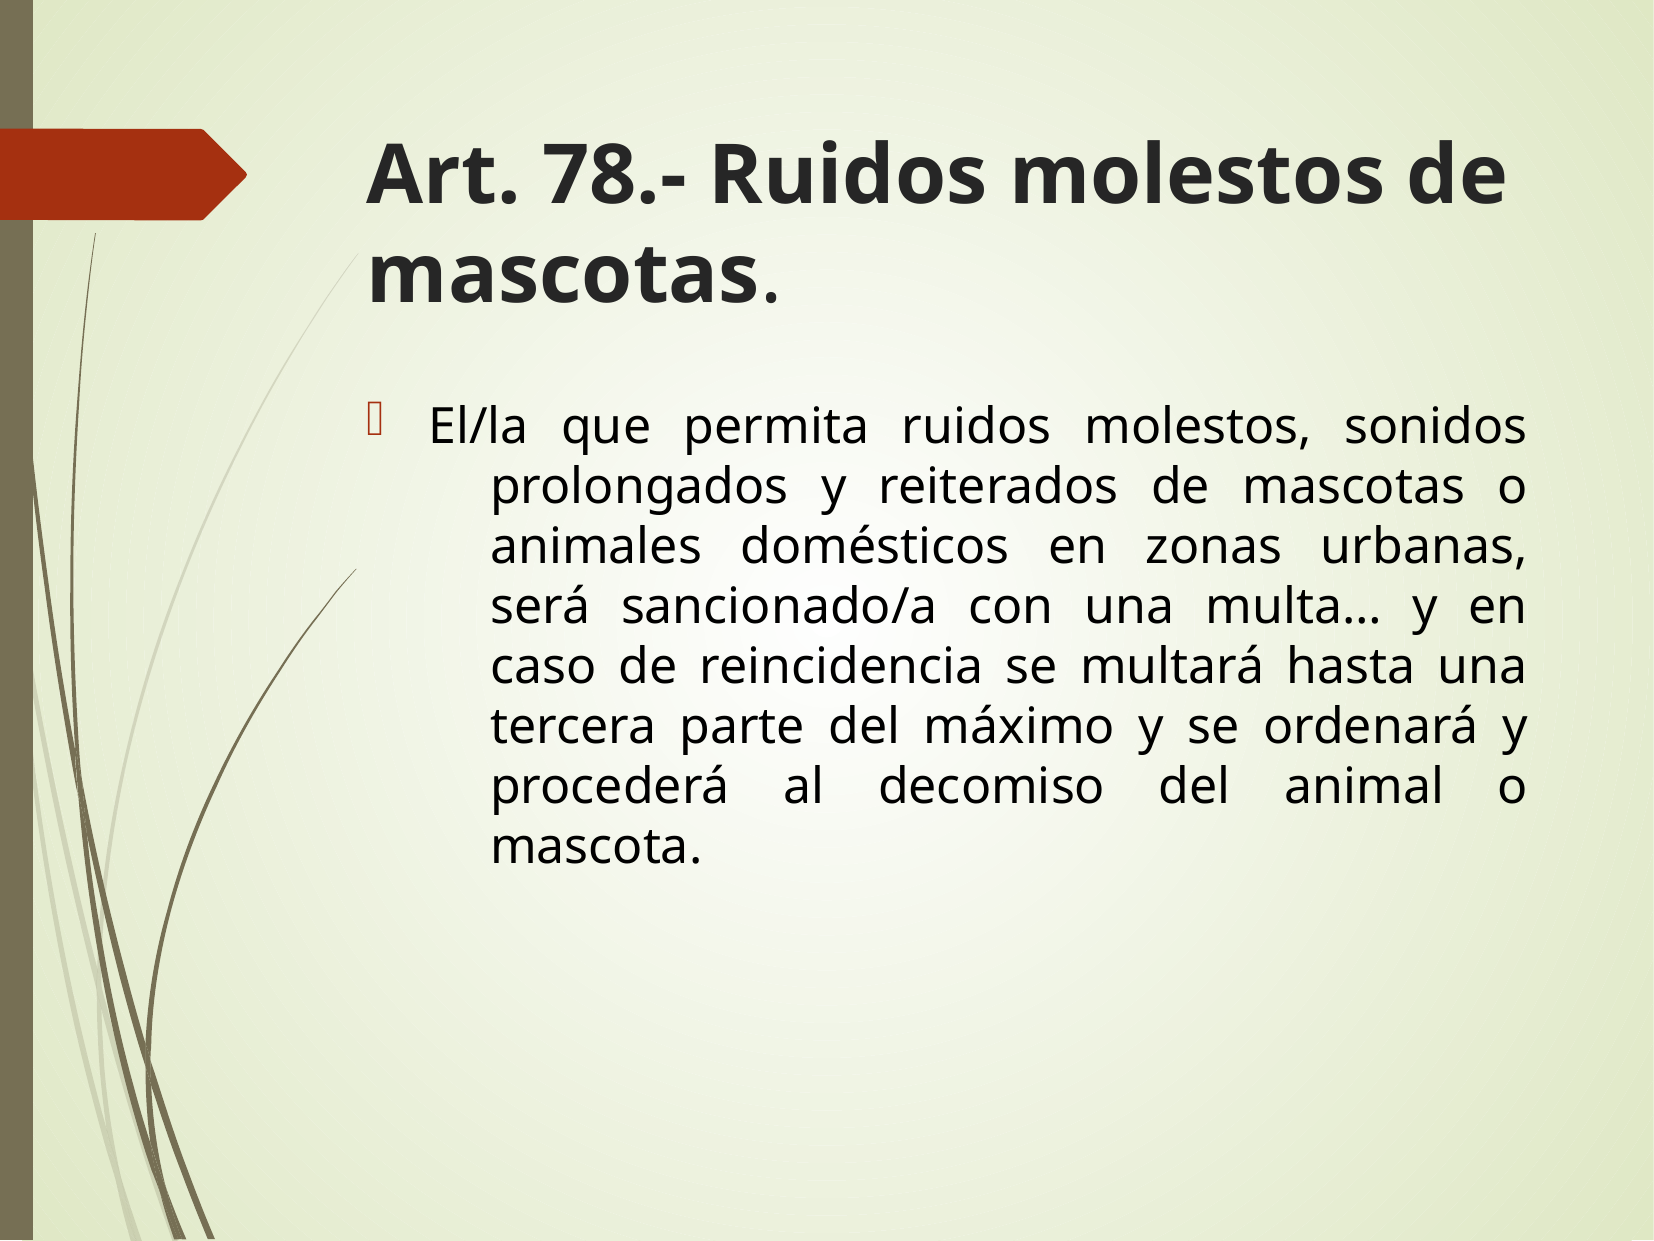

# Art. 78.- Ruidos molestos de mascotas.
El/la que permita ruidos molestos, sonidos prolongados y reiterados de mascotas o animales domésticos en zonas urbanas, será sancionado/a con una multa… y en caso de reincidencia se multará hasta una tercera parte del máximo y se ordenará y procederá al decomiso del animal o mascota.